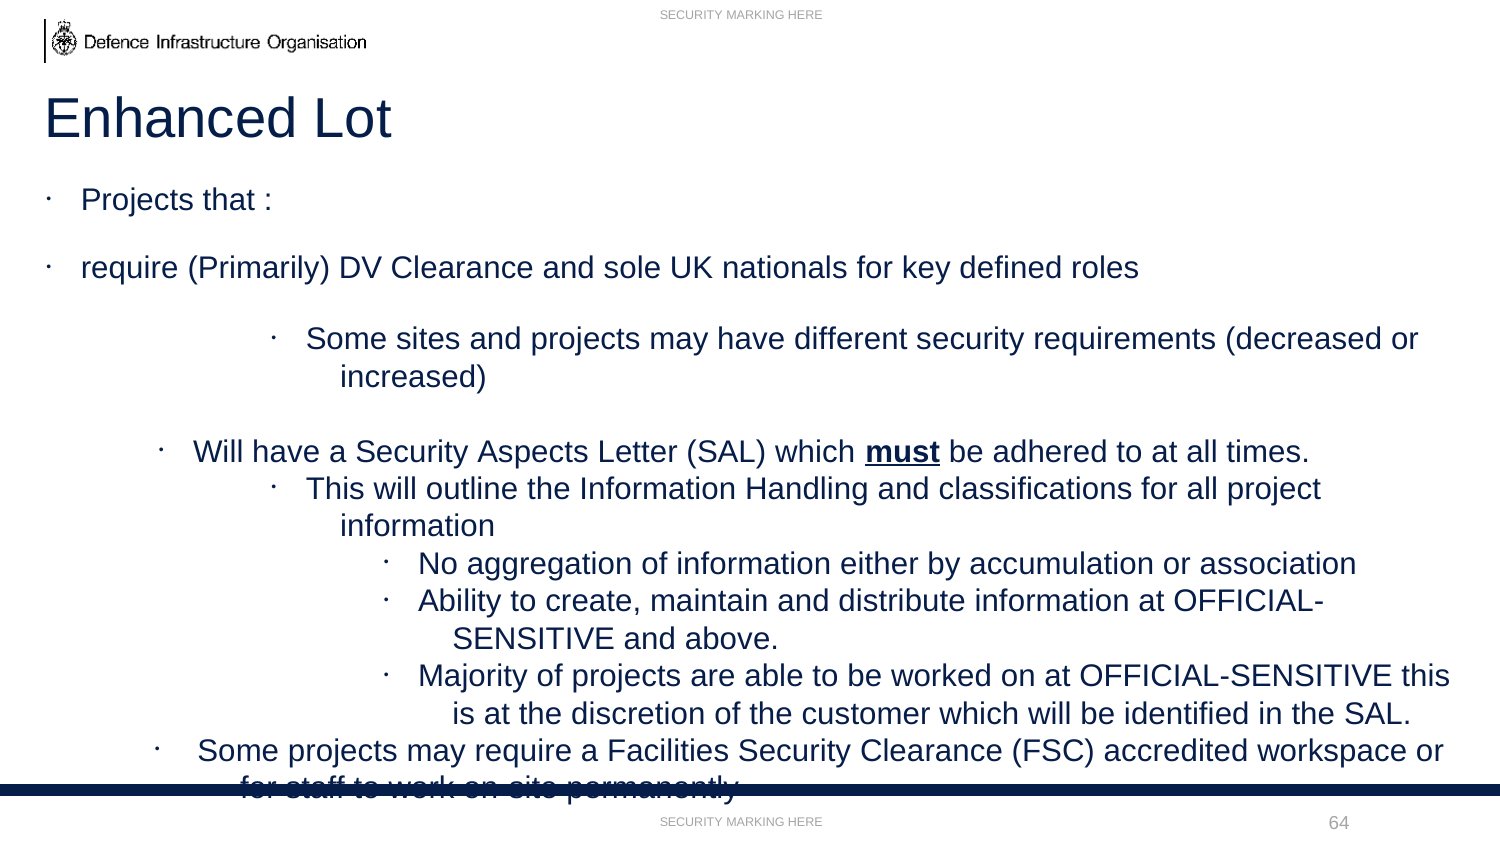

# Enhanced Lot
Projects that :
require (Primarily) DV Clearance and sole UK nationals for key defined roles
Some sites and projects may have different security requirements (decreased or increased)
Will have a Security Aspects Letter (SAL) which must be adhered to at all times.
This will outline the Information Handling and classifications for all project information
No aggregation of information either by accumulation or association
Ability to create, maintain and distribute information at OFFICIAL-SENSITIVE and above.
Majority of projects are able to be worked on at OFFICIAL-SENSITIVE this is at the discretion of the customer which will be identified in the SAL.
Some projects may require a Facilities Security Clearance (FSC) accredited workspace or for staff to work on-site permanently